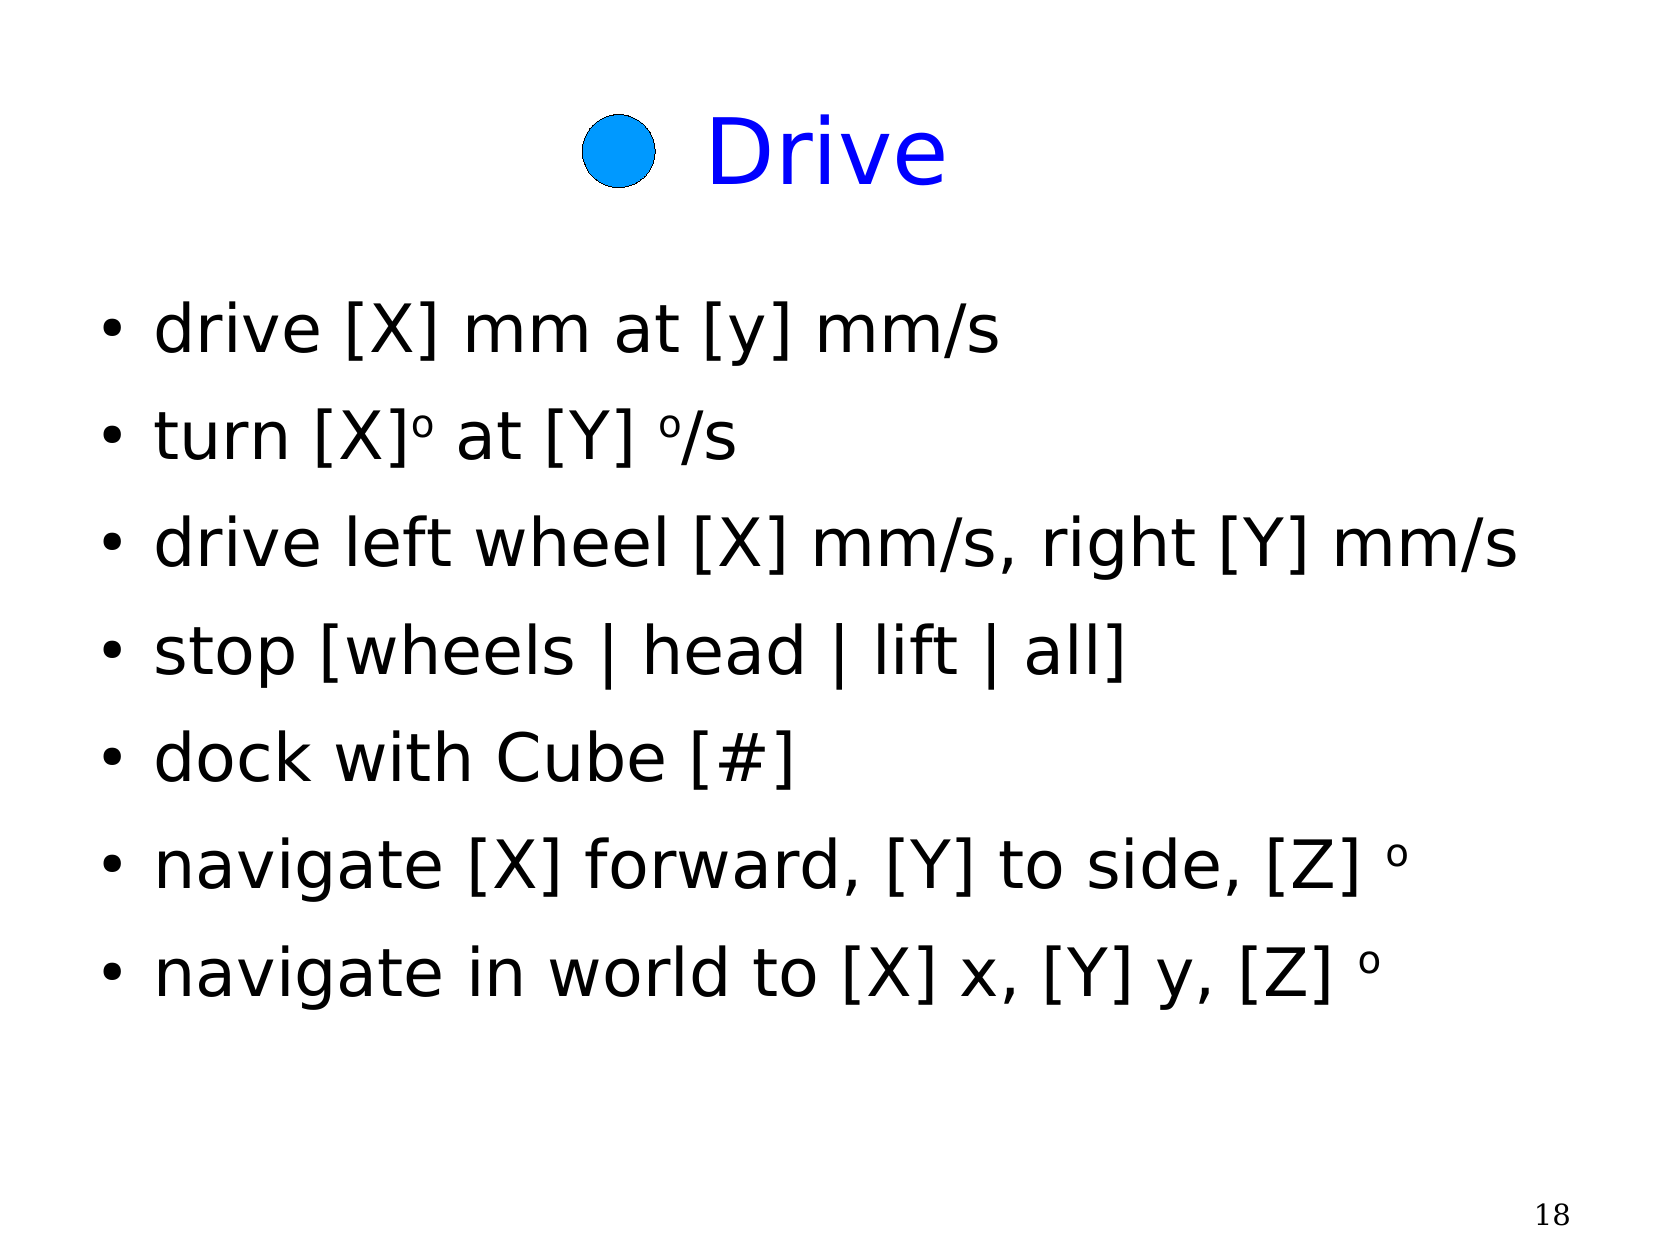

# Drive
drive [X] mm at [y] mm/s
turn [X]o at [Y] o/s
drive left wheel [X] mm/s, right [Y] mm/s
stop [wheels | head | lift | all]
dock with Cube [#]
navigate [X] forward, [Y] to side, [Z] o
navigate in world to [X] x, [Y] y, [Z] o
18